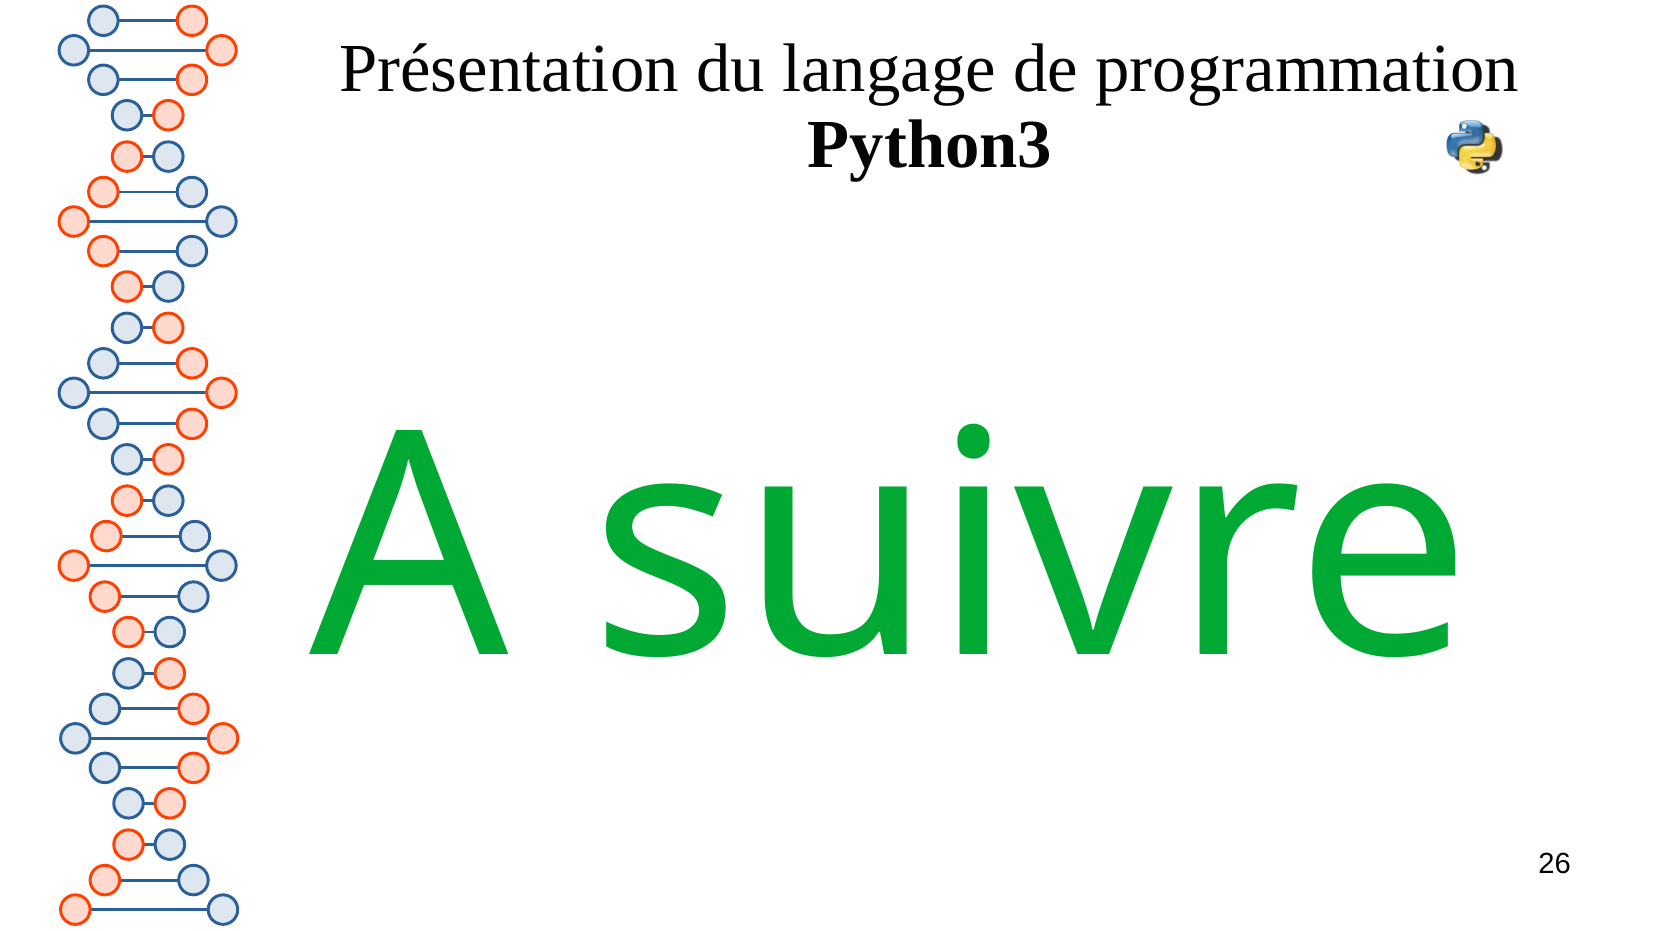

# Présentation du langage de programmation Python3
A suivre ...
26